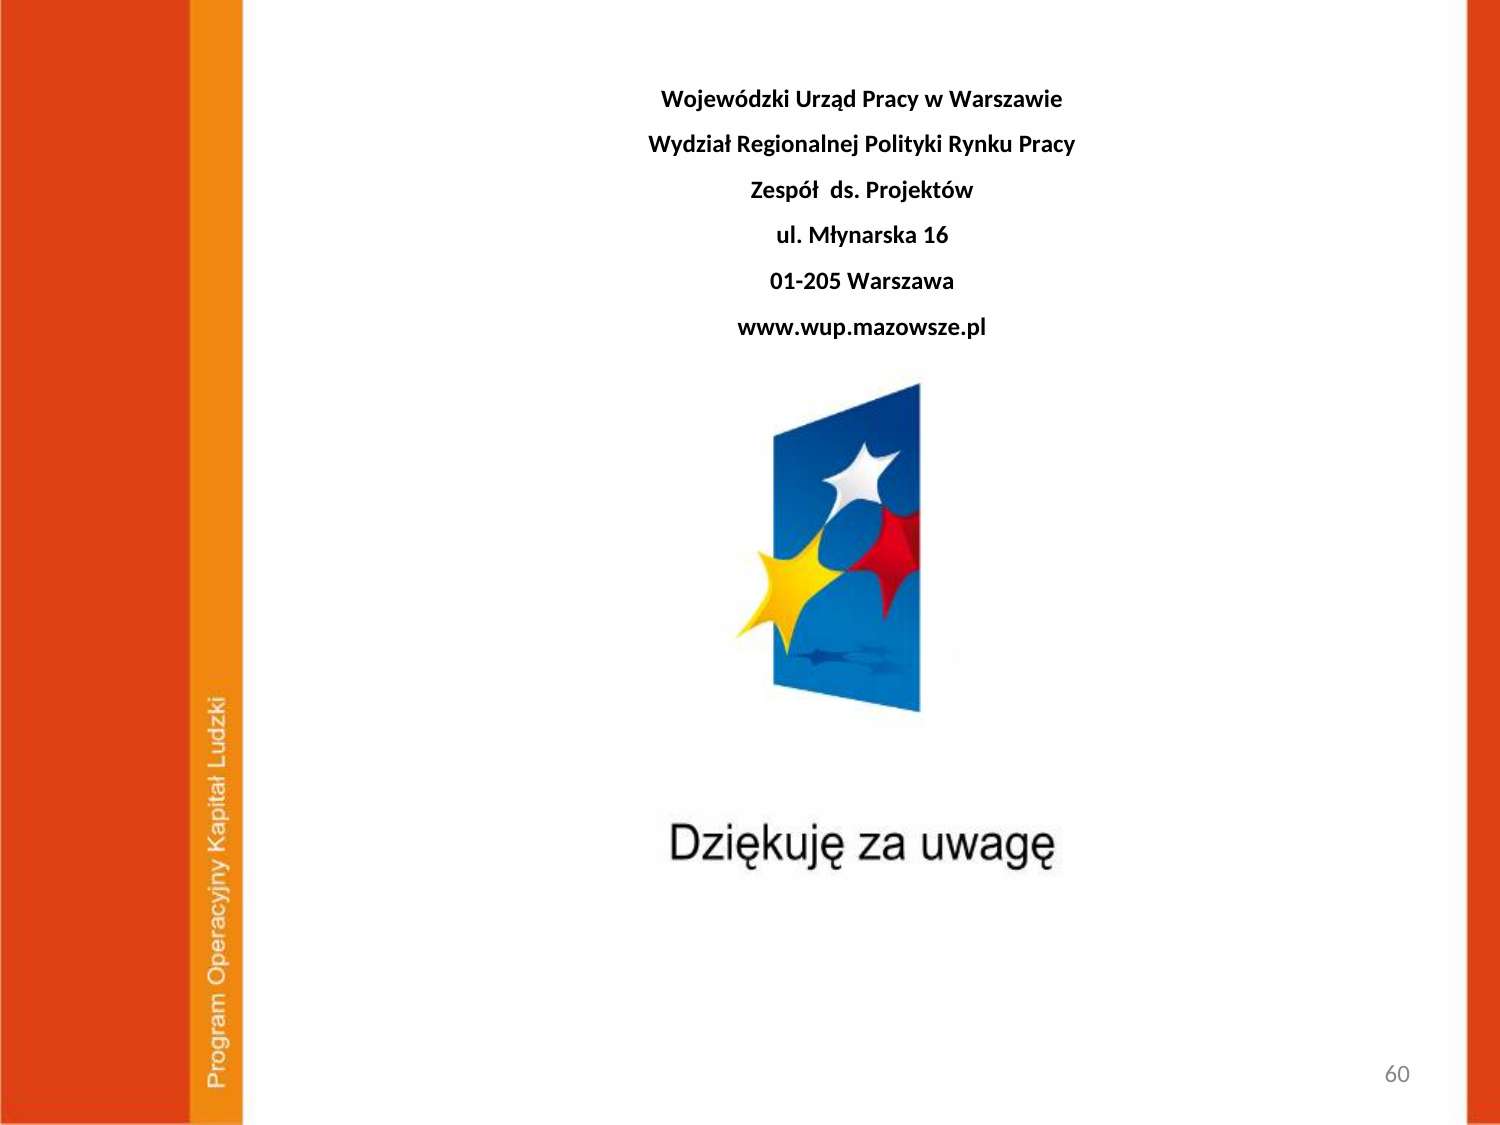

Wojewódzki Urząd Pracy w Warszawie
Wydział Regionalnej Polityki Rynku Pracy
Zespół ds. Projektów
ul. Młynarska 16
01-205 Warszawa
www.wup.mazowsze.pl